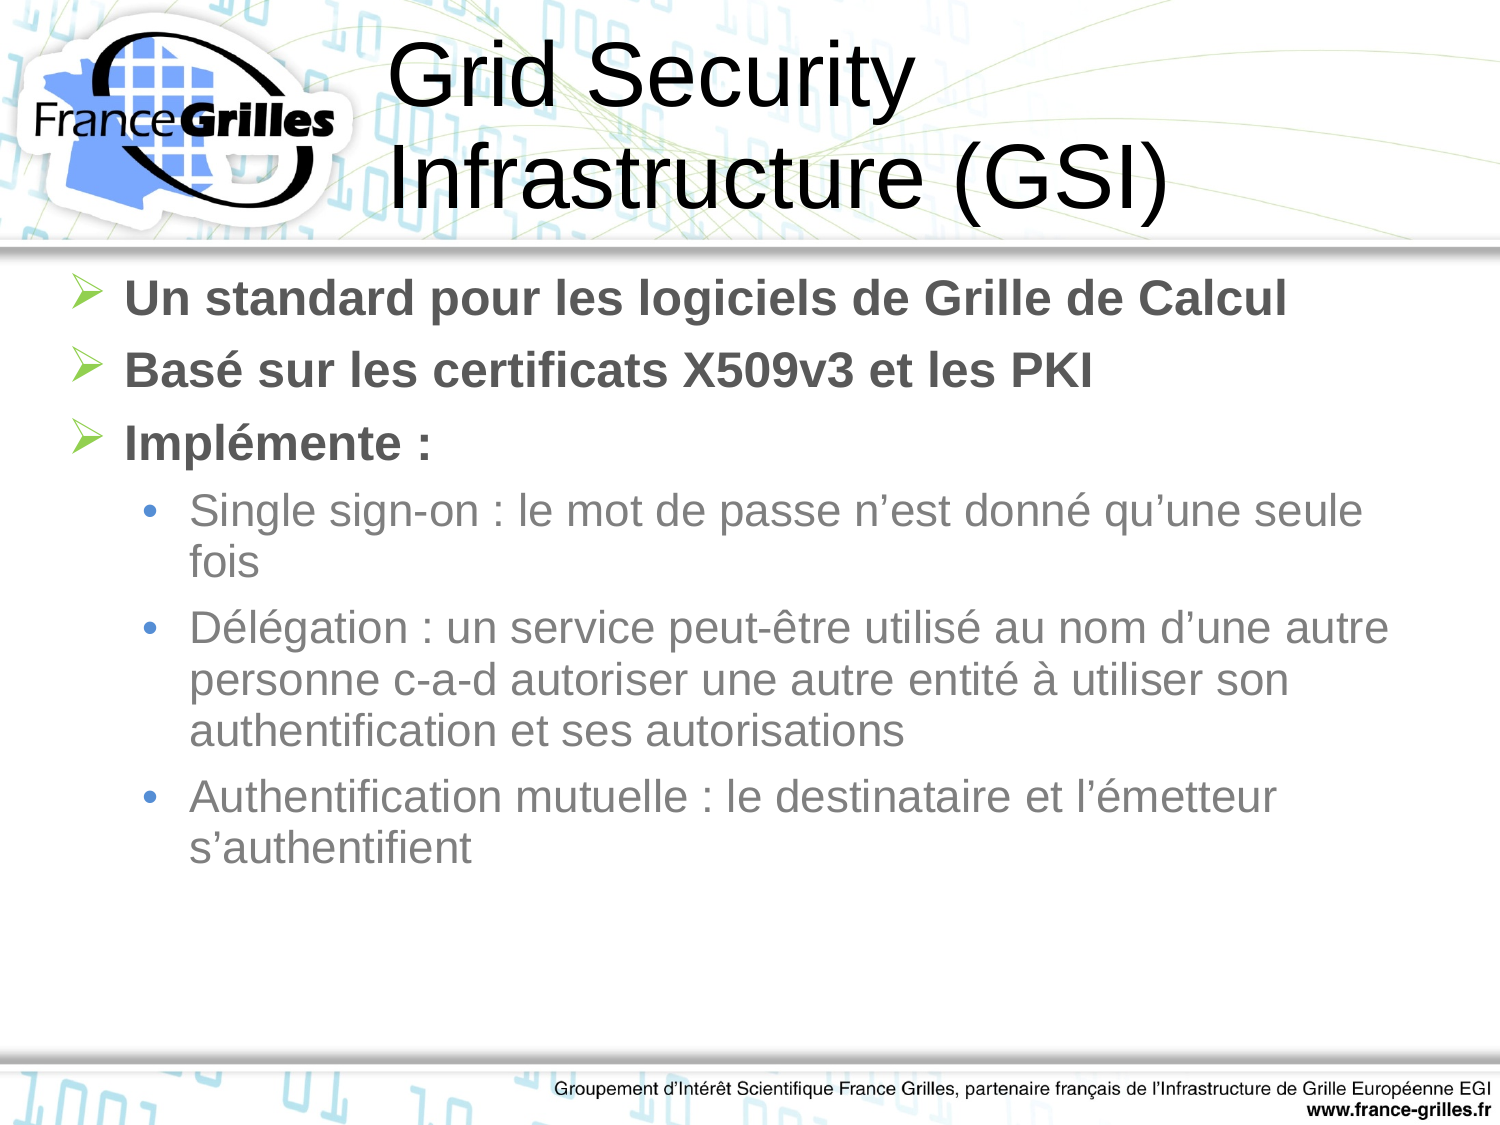

# Grid Security Infrastructure (GSI)
Un standard pour les logiciels de Grille de Calcul
Basé sur les certificats X509v3 et les PKI
Implémente :
Single sign-on : le mot de passe n’est donné qu’une seule fois
Délégation : un service peut-être utilisé au nom d’une autre personne c-a-d autoriser une autre entité à utiliser son authentification et ses autorisations
Authentification mutuelle : le destinataire et l’émetteur s’authentifient